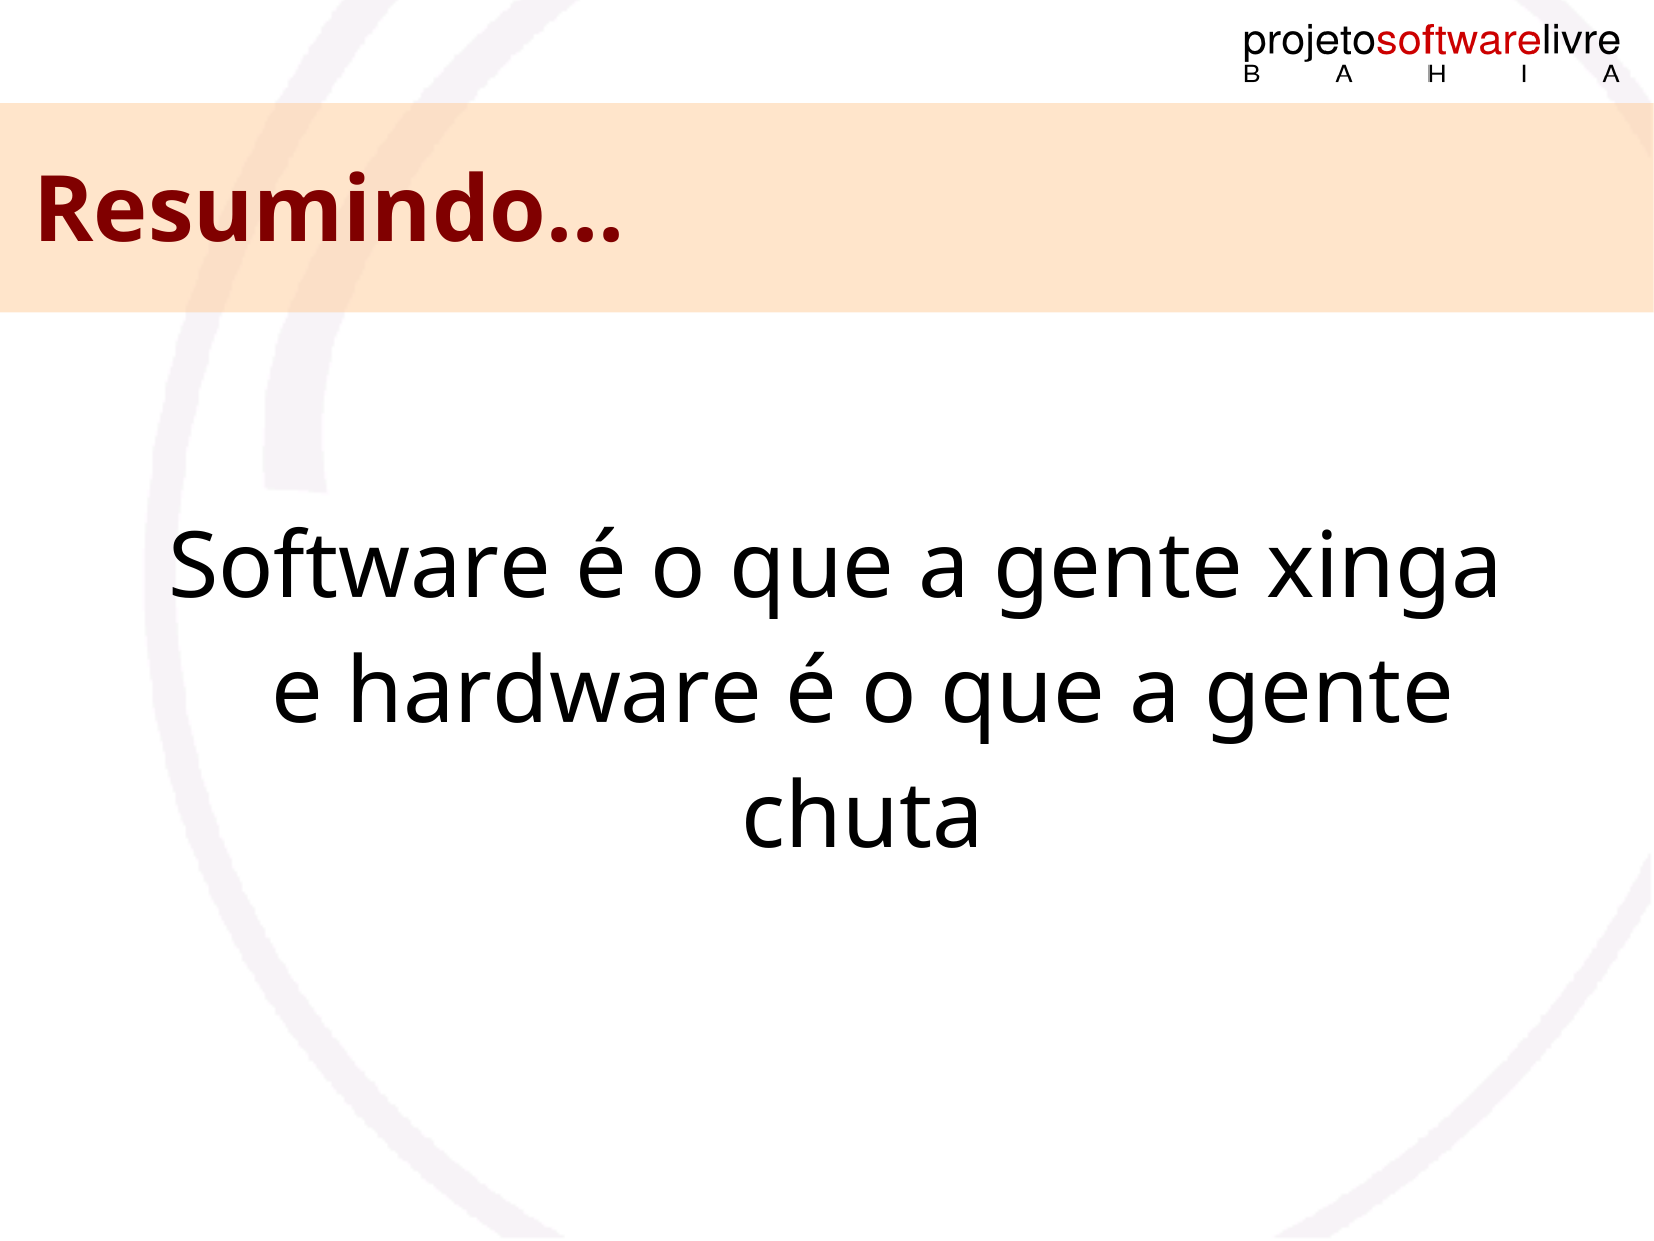

# Resumindo...
Software é o que a gente xinga e hardware é o que a gente chuta